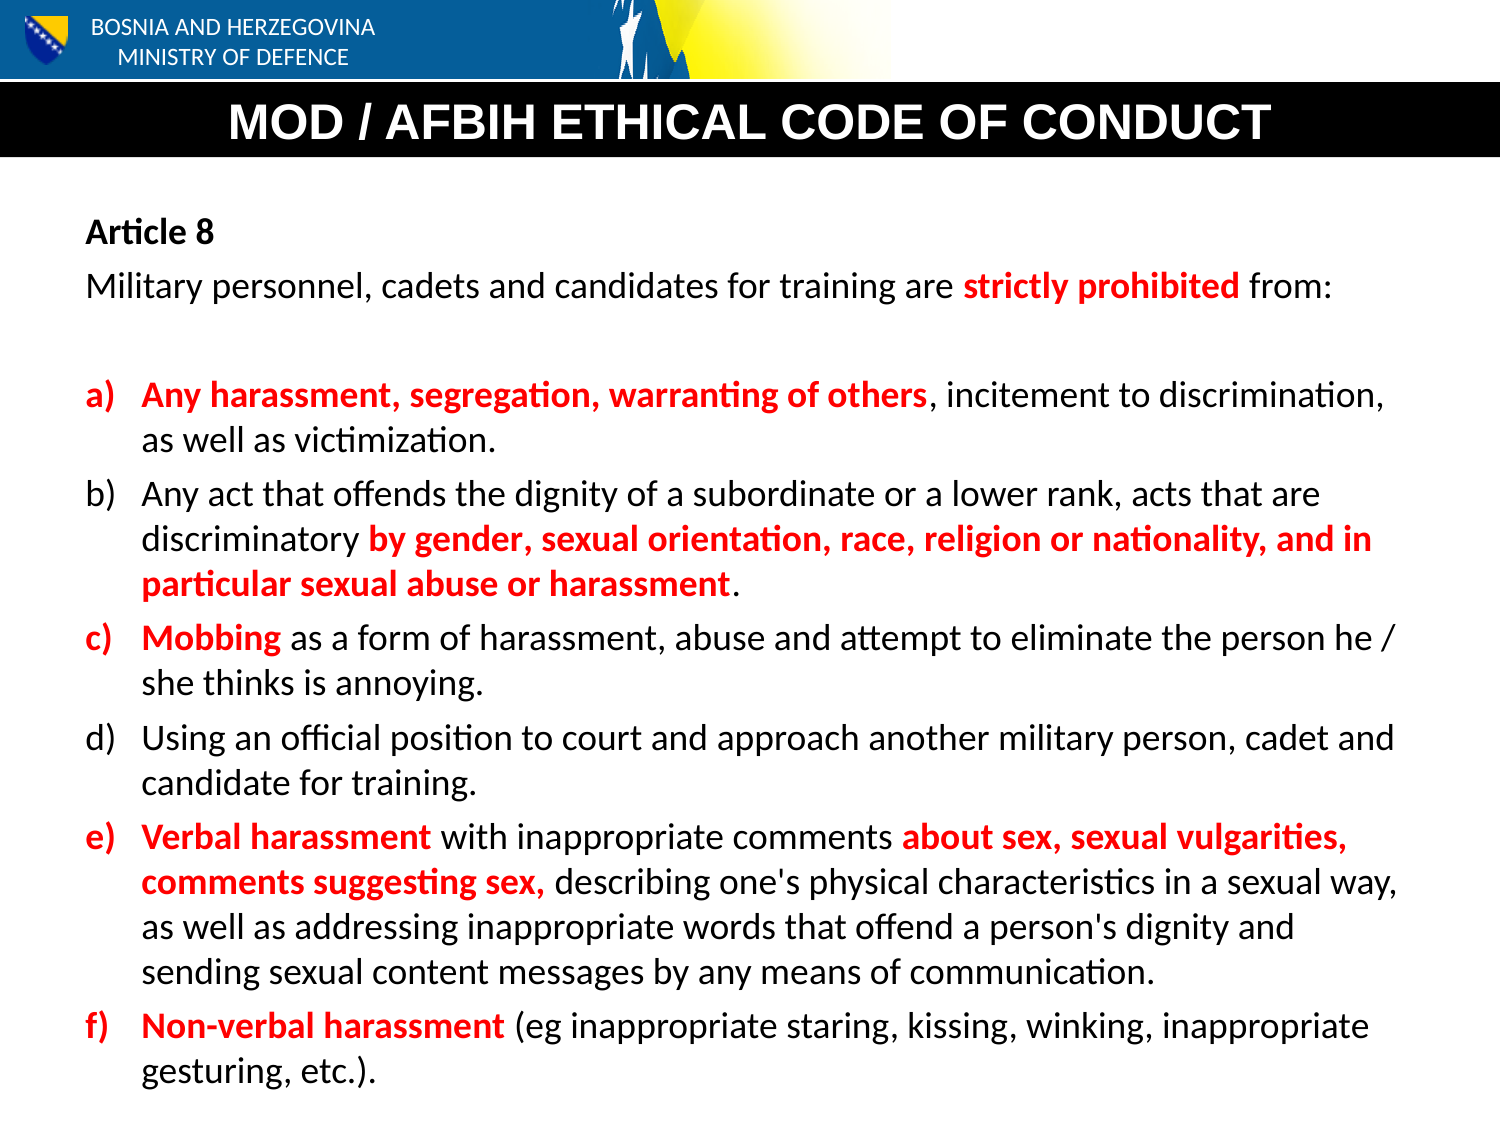

# MOD / AFBIH ETHICAL CODE OF CONDUCT
Article 8
Military personnel, cadets and candidates for training are strictly prohibited from:
Any harassment, segregation, warranting of others, incitement to discrimination, as well as victimization.
Any act that offends the dignity of a subordinate or a lower rank, acts that are discriminatory by gender, sexual orientation, race, religion or nationality, and in particular sexual abuse or harassment.
Mobbing as a form of harassment, abuse and attempt to eliminate the person he / she thinks is annoying.
Using an official position to court and approach another military person, cadet and candidate for training.
Verbal harassment with inappropriate comments about sex, sexual vulgarities, comments suggesting sex, describing one's physical characteristics in a sexual way, as well as addressing inappropriate words that offend a person's dignity and sending sexual content messages by any means of communication.
Non-verbal harassment (eg inappropriate staring, kissing, winking, inappropriate gesturing, etc.).